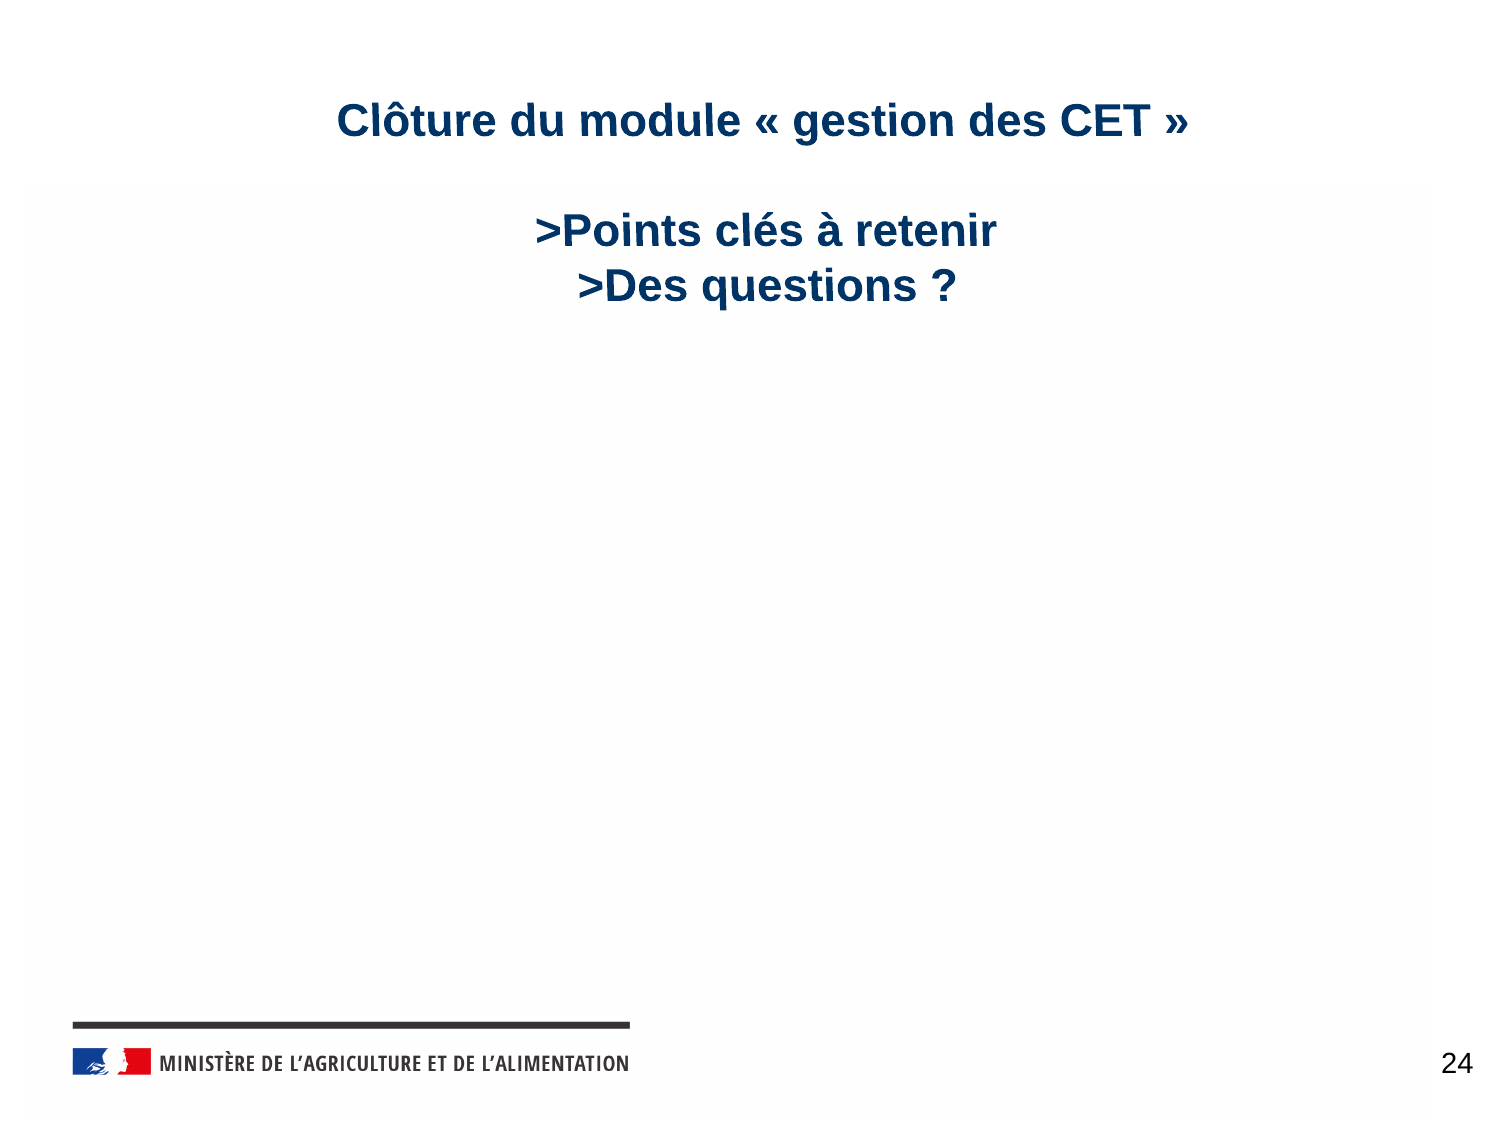

Clôture du module « gestion des CET »
>Points clés à retenir
>Des questions ?